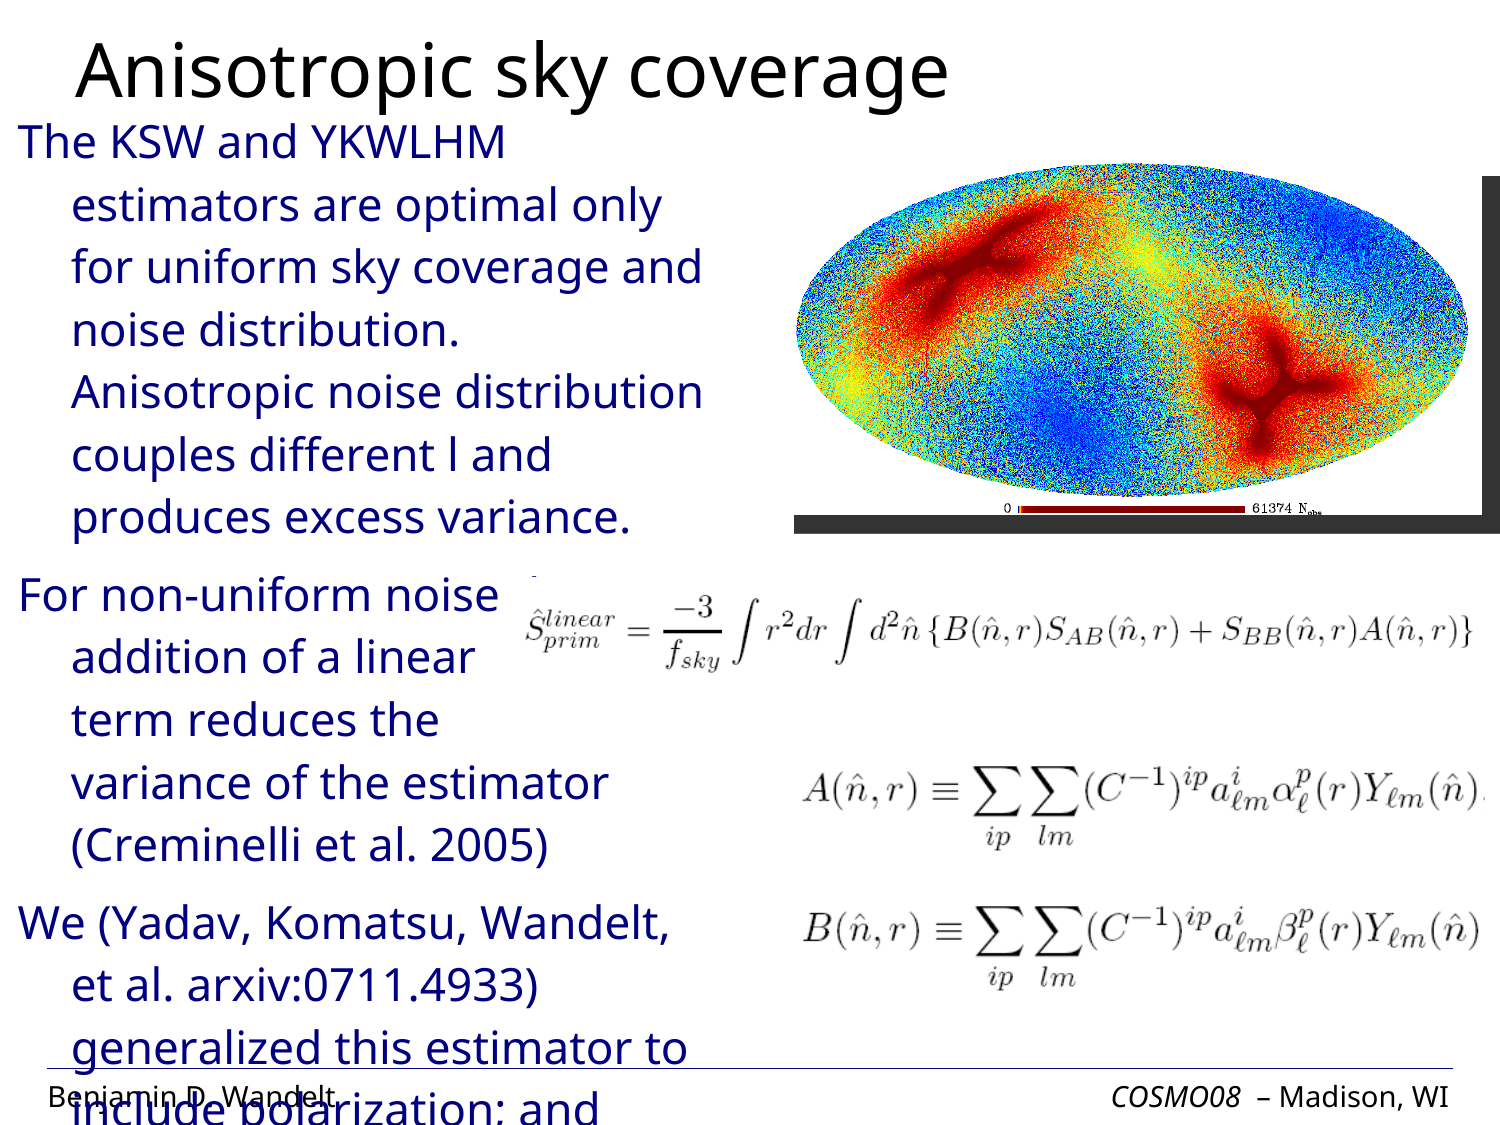

Anisotropic sky coverage
# The KSW and YKWLHM estimators are optimal only for uniform sky coverage and noise distribution. Anisotropic noise distribution couples different l and produces excess variance.
For non-uniform noise the addition of a linear
term reduces the
variance of the estimator (Creminelli et al. 2005)
We (Yadav, Komatsu, Wandelt, et al. arxiv:0711.4933) generalized this estimator to include polarization; and discovered and corrected an error in the linear term.
August 2, 2008